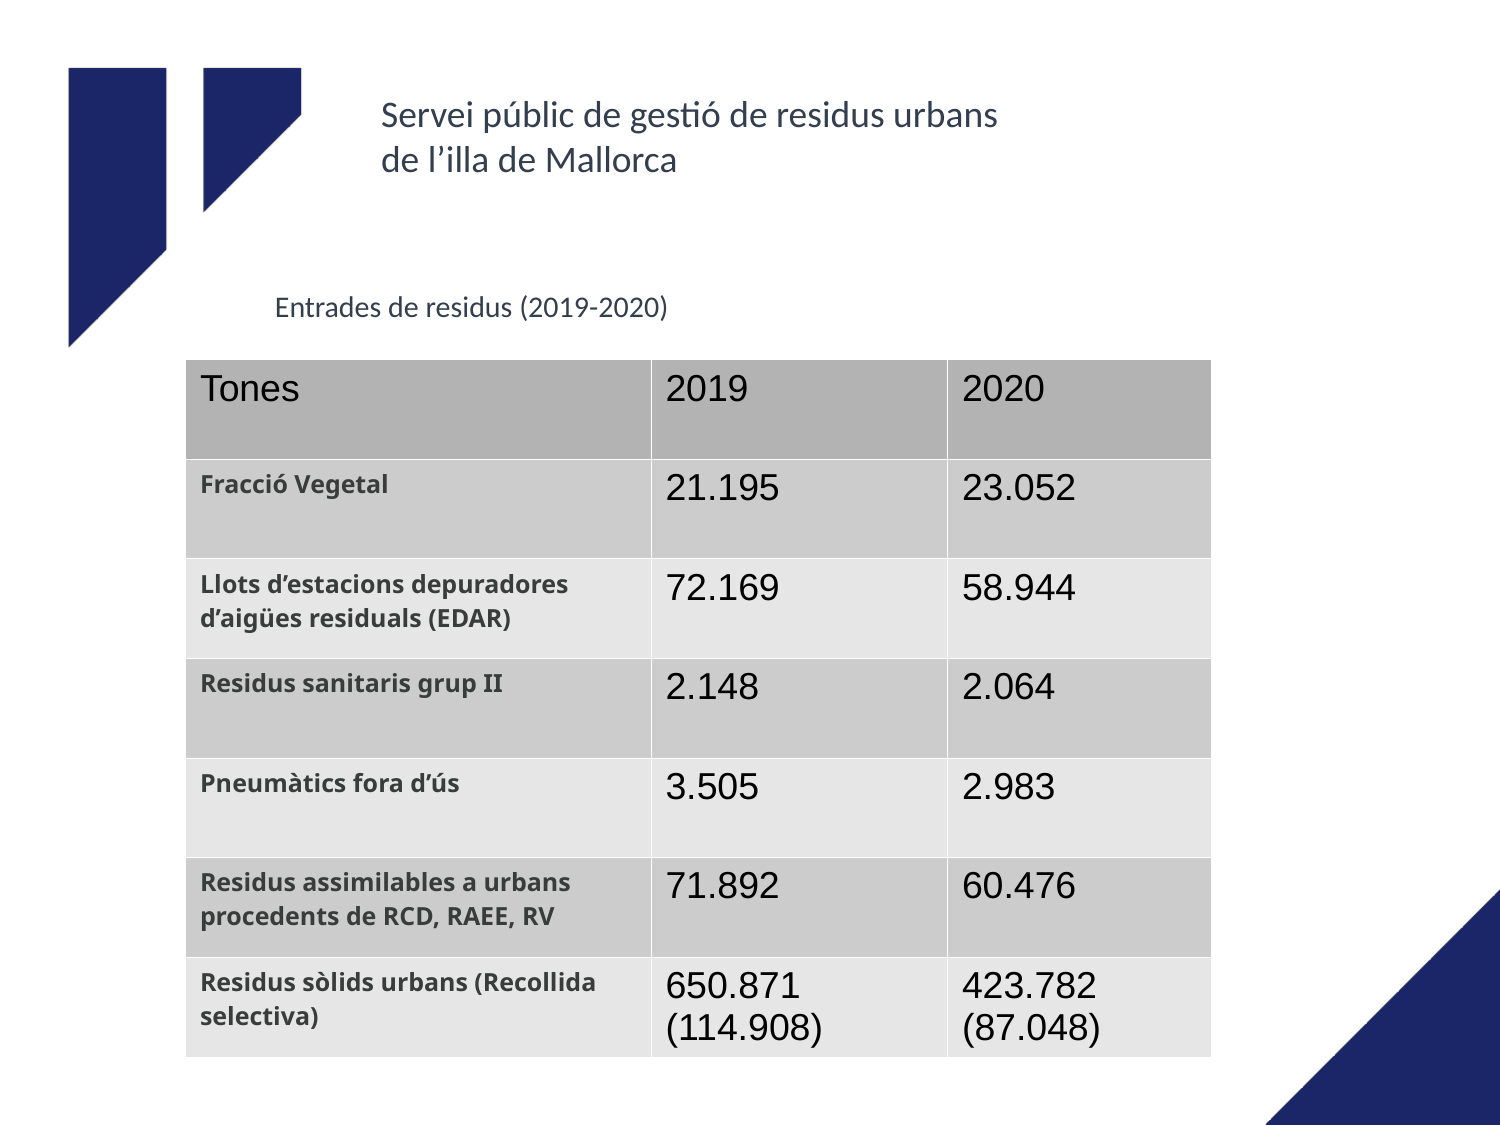

Servei públic de gestió de residus urbans
de l’illa de Mallorca
# Entrades de residus (2019-2020)
| Tones | 2019 | 2020 |
| --- | --- | --- |
| Fracció Vegetal | 21.195 | 23.052 |
| Llots d’estacions depuradores d’aigües residuals (EDAR) | 72.169 | 58.944 |
| Residus sanitaris grup II | 2.148 | 2.064 |
| Pneumàtics fora d’ús | 3.505 | 2.983 |
| Residus assimilables a urbans procedents de RCD, RAEE, RV | 71.892 | 60.476 |
| Residus sòlids urbans (Recollida selectiva) | 650.871 (114.908) | 423.782 (87.048) |